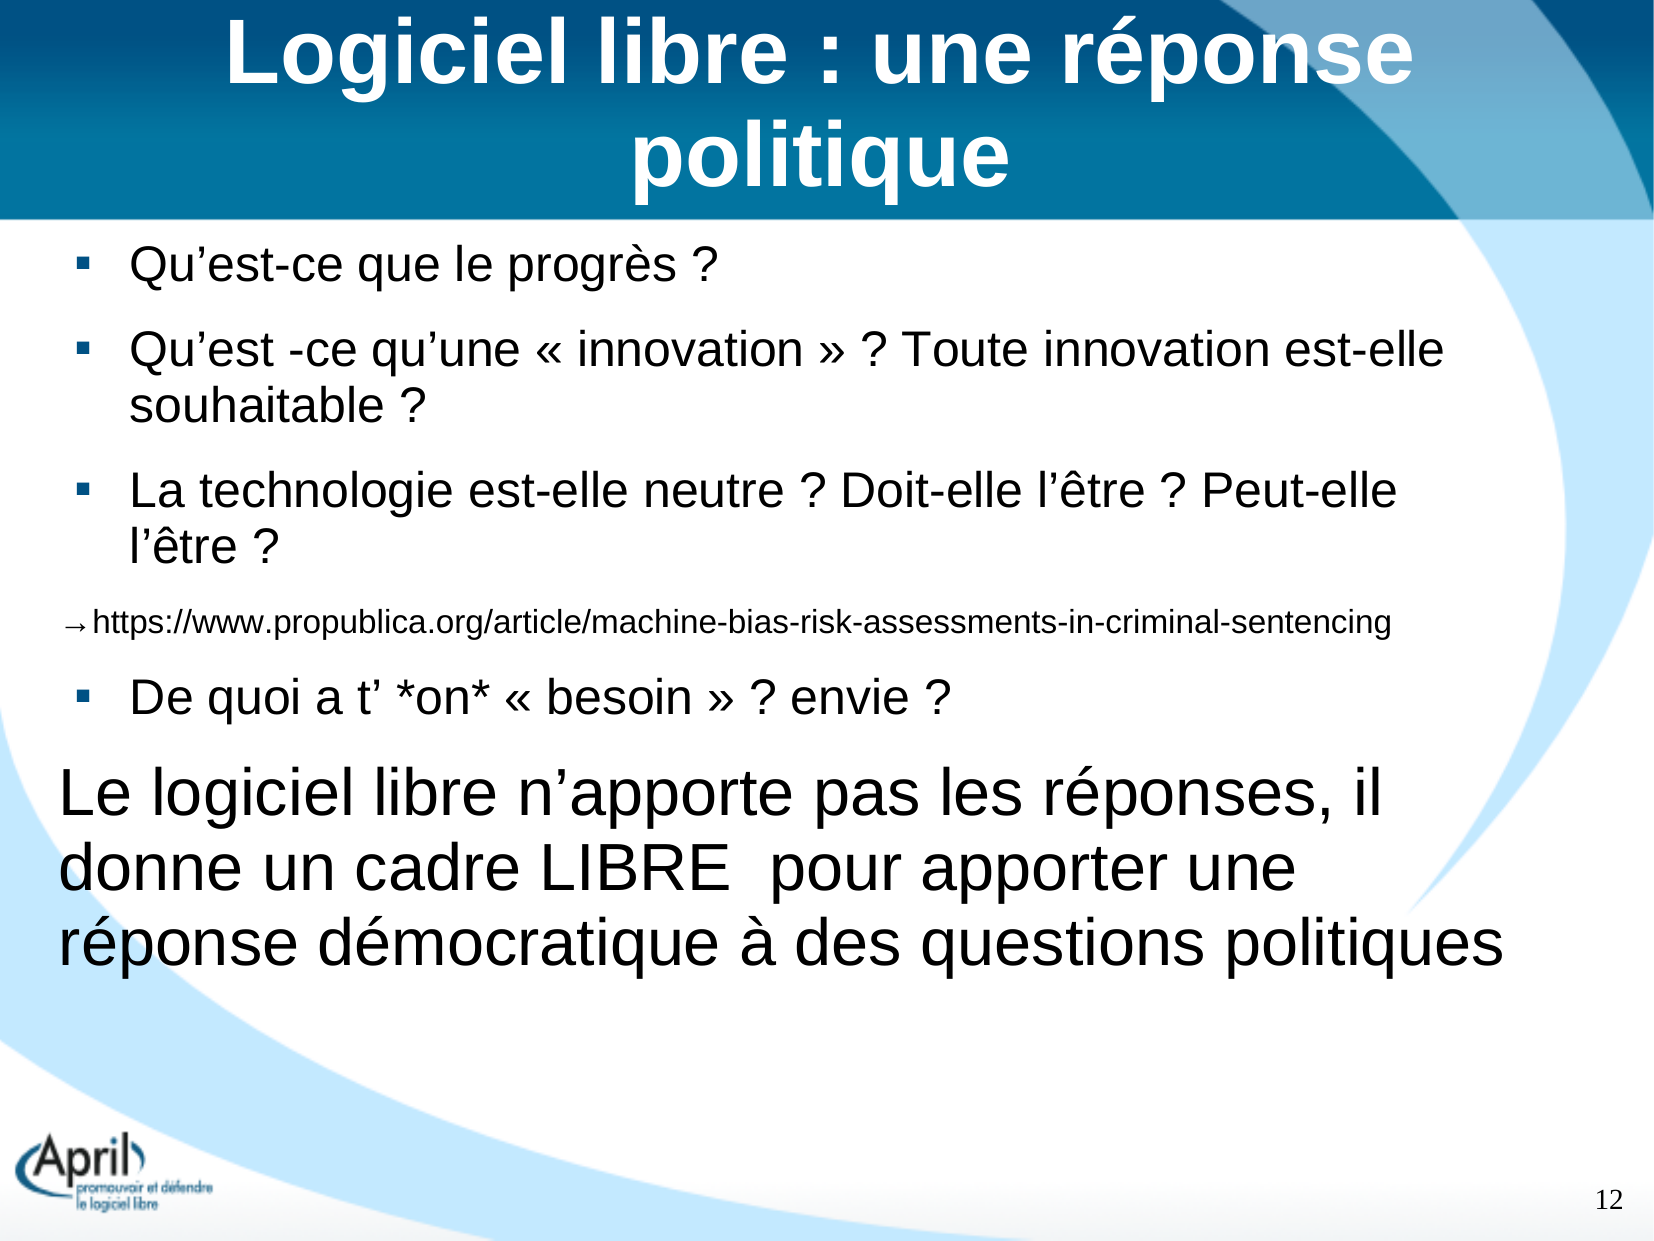

# Logiciel libre : une réponse politique
Qu’est-ce que le progrès ?
Qu’est -ce qu’une « innovation » ? Toute innovation est-elle souhaitable ?
La technologie est-elle neutre ? Doit-elle l’être ? Peut-elle l’être ?
→https://www.propublica.org/article/machine-bias-risk-assessments-in-criminal-sentencing
De quoi a t’ *on* « besoin » ? envie ?
Le logiciel libre n’apporte pas les réponses, il donne un cadre LIBRE pour apporter une réponse démocratique à des questions politiques
12